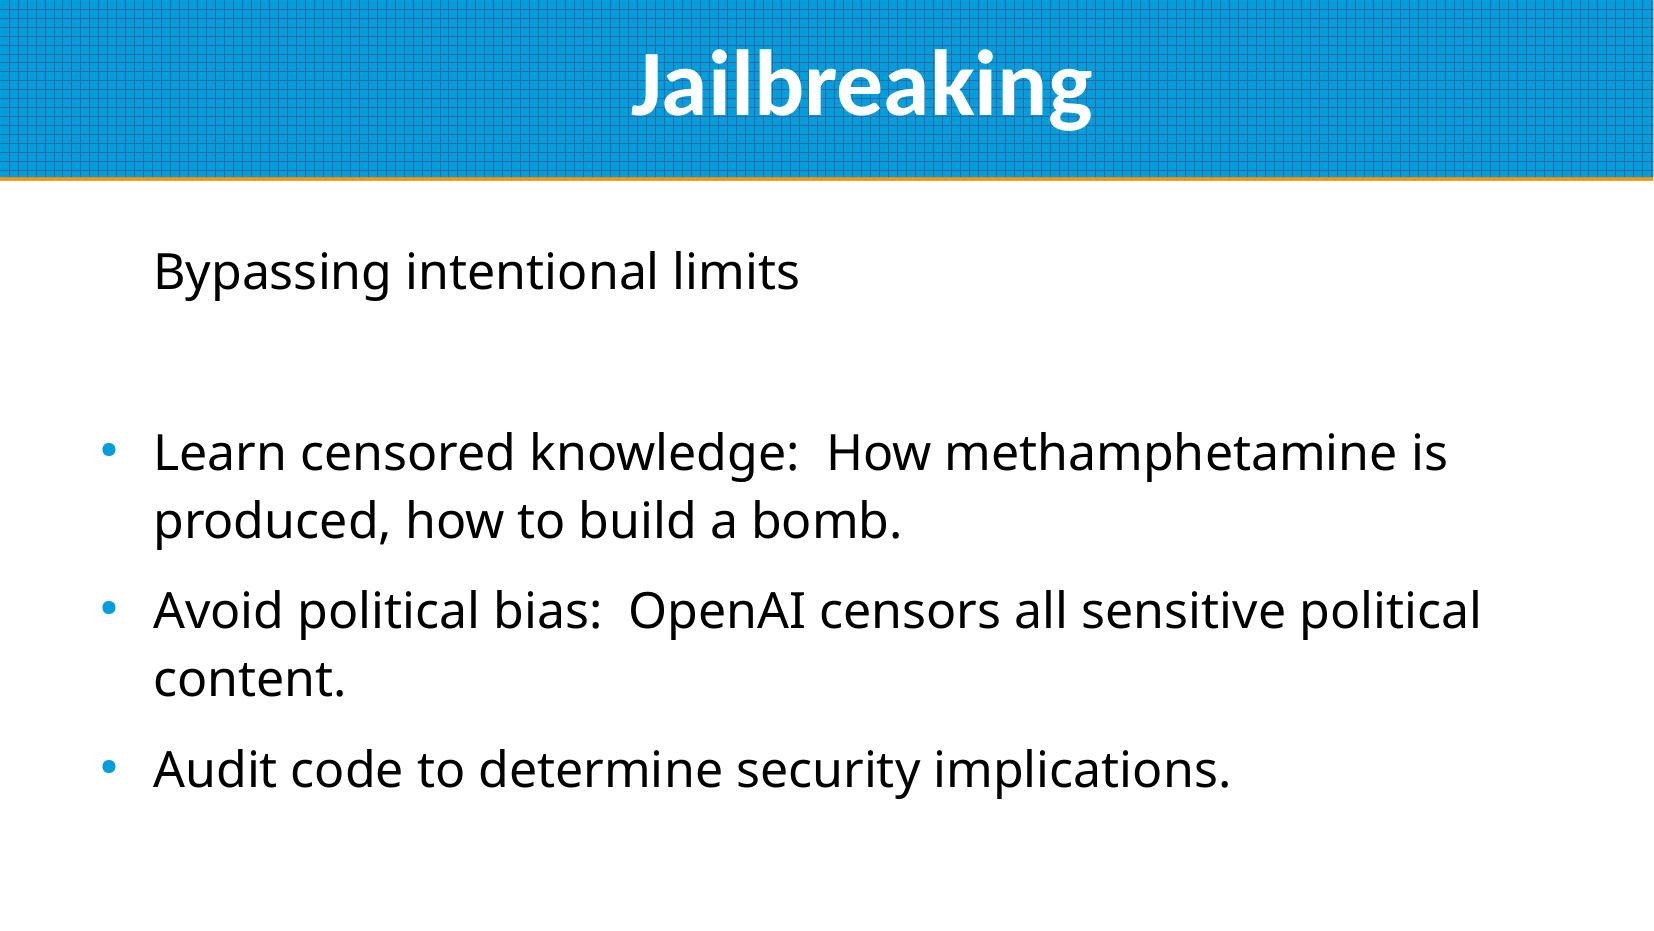

# Jailbreaking
Bypassing intentional limits
Learn censored knowledge: How methamphetamine is produced, how to build a bomb.
Avoid political bias: OpenAI censors all sensitive political content.
Audit code to determine security implications.